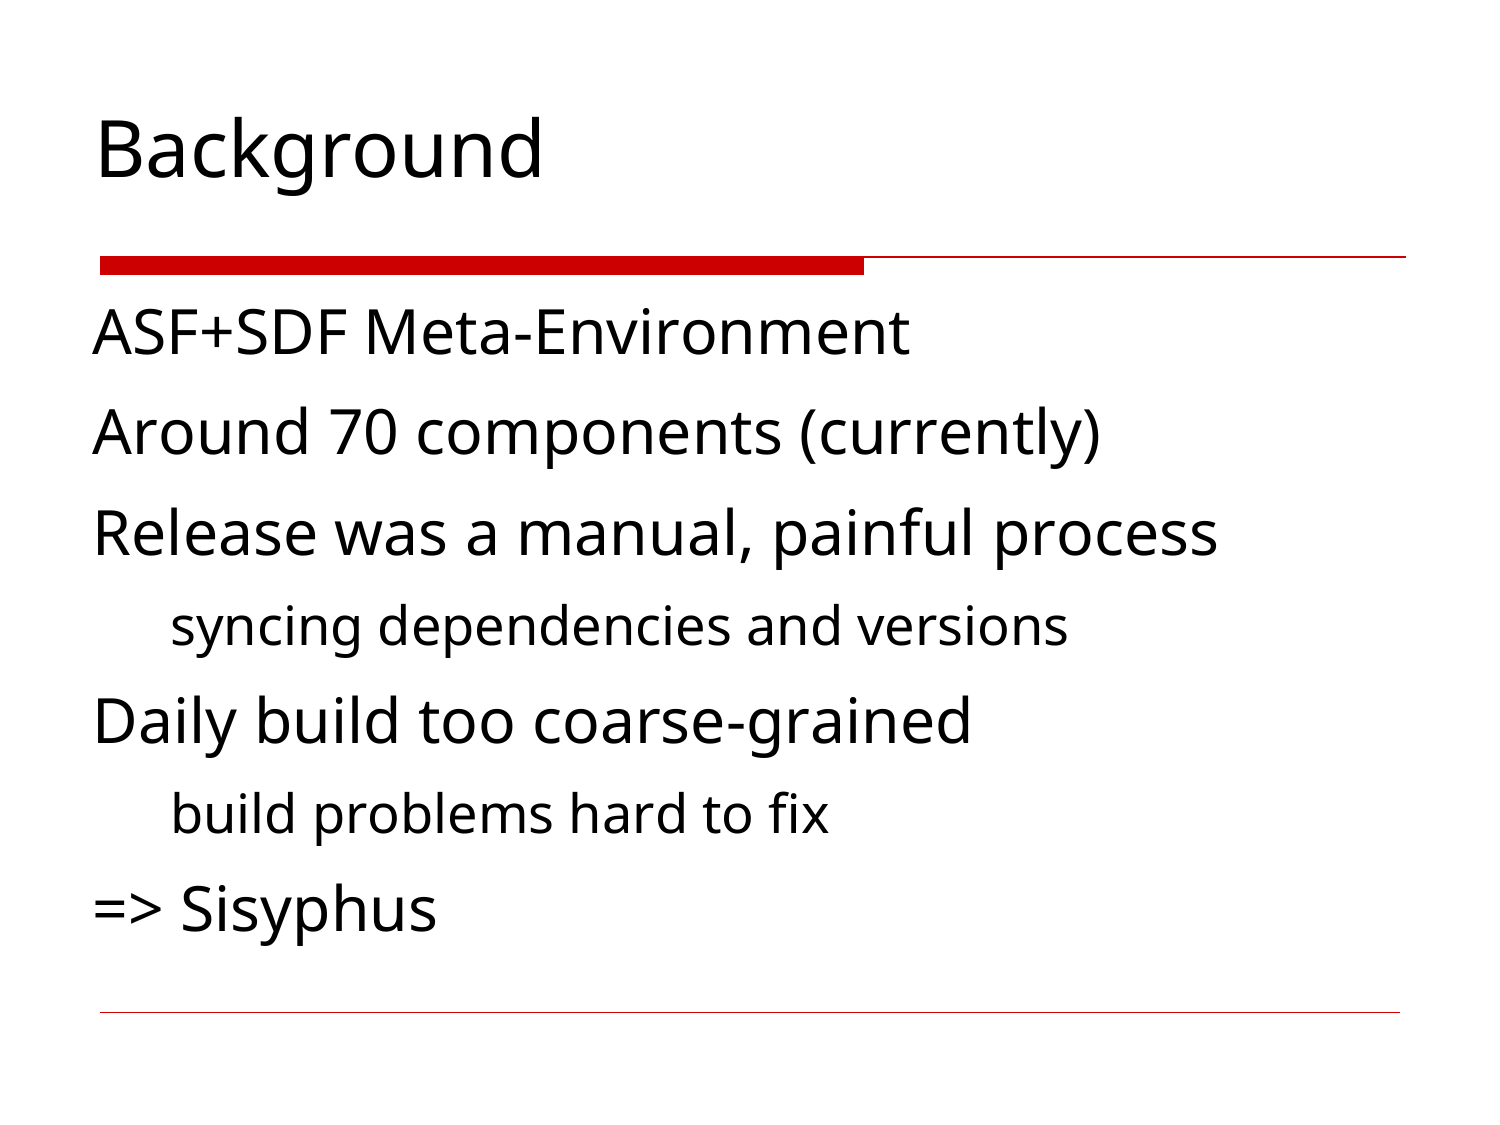

# Background
ASF+SDF Meta-Environment
Around 70 components (currently)
Release was a manual, painful process
syncing dependencies and versions
Daily build too coarse-grained
build problems hard to fix
=> Sisyphus